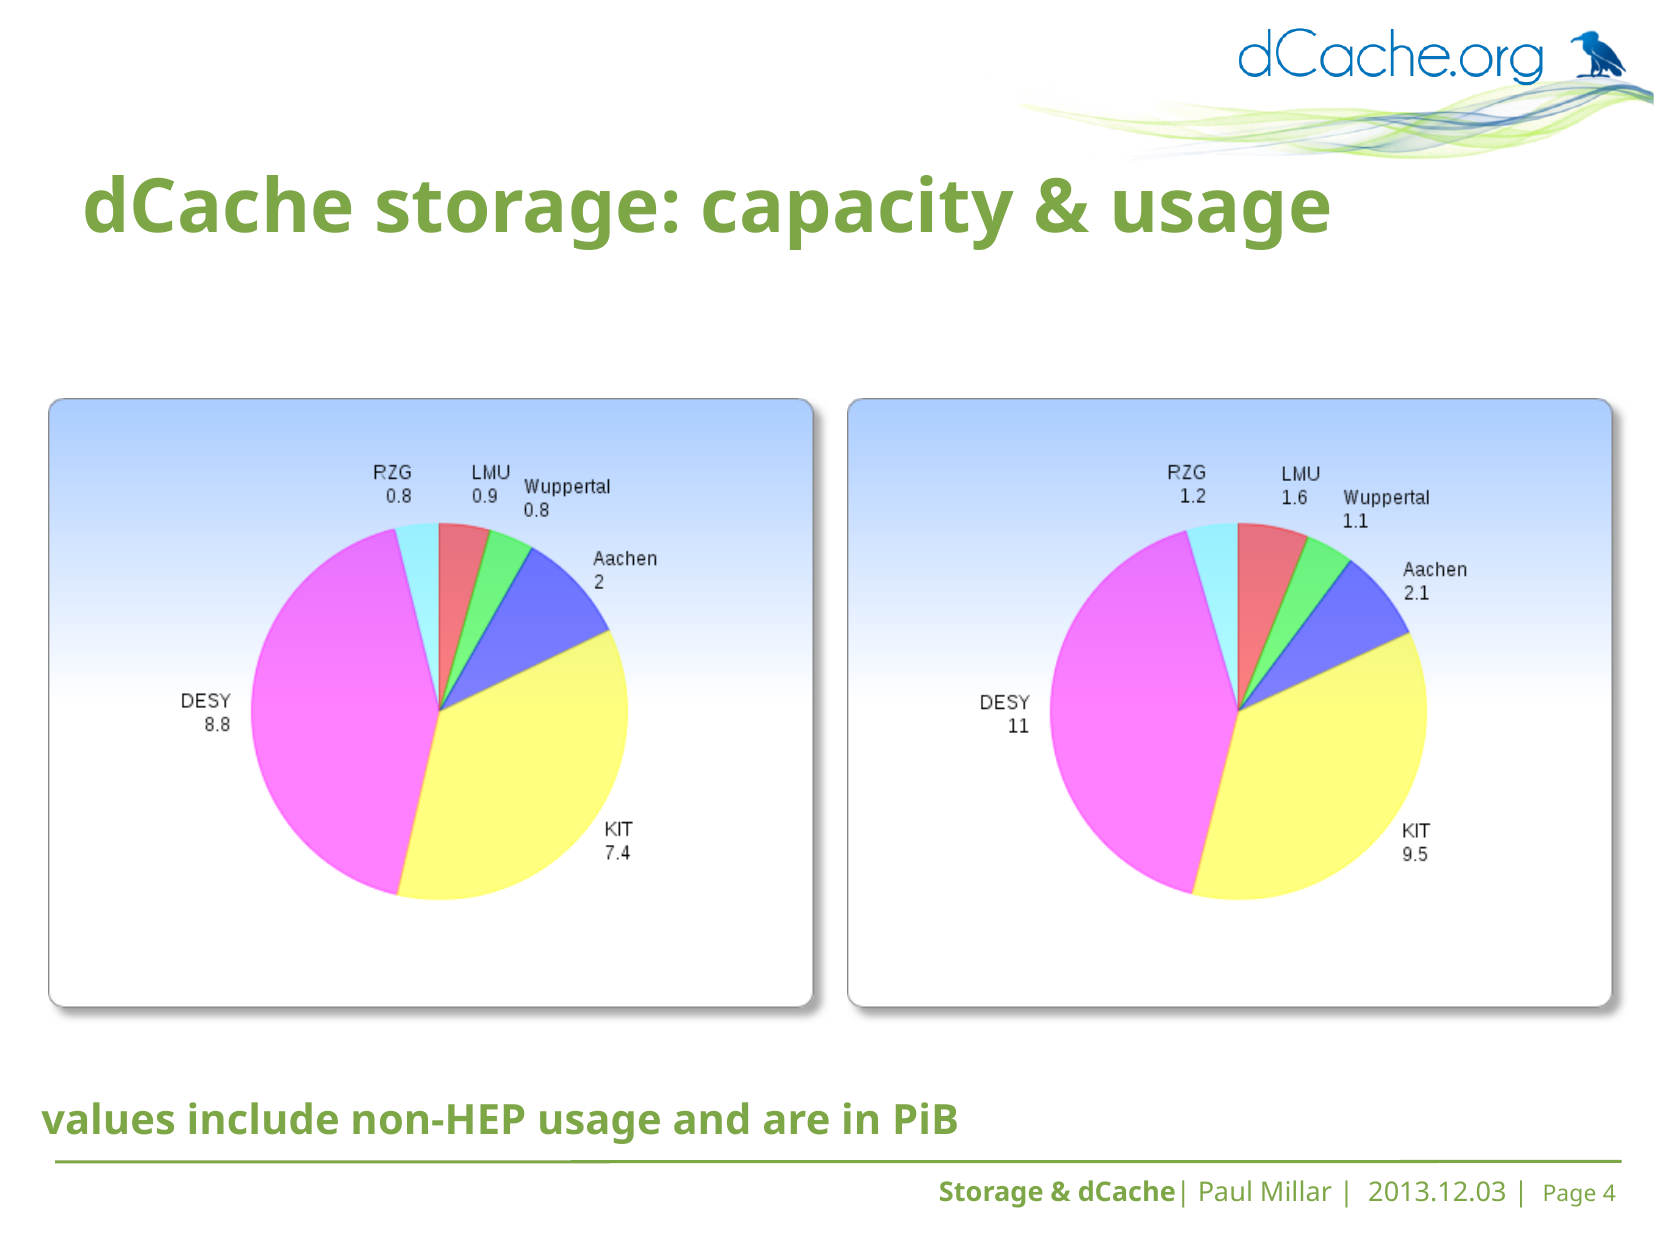

# dCache storage: capacity & usage
values include non-HEP usage and are in PiB
4